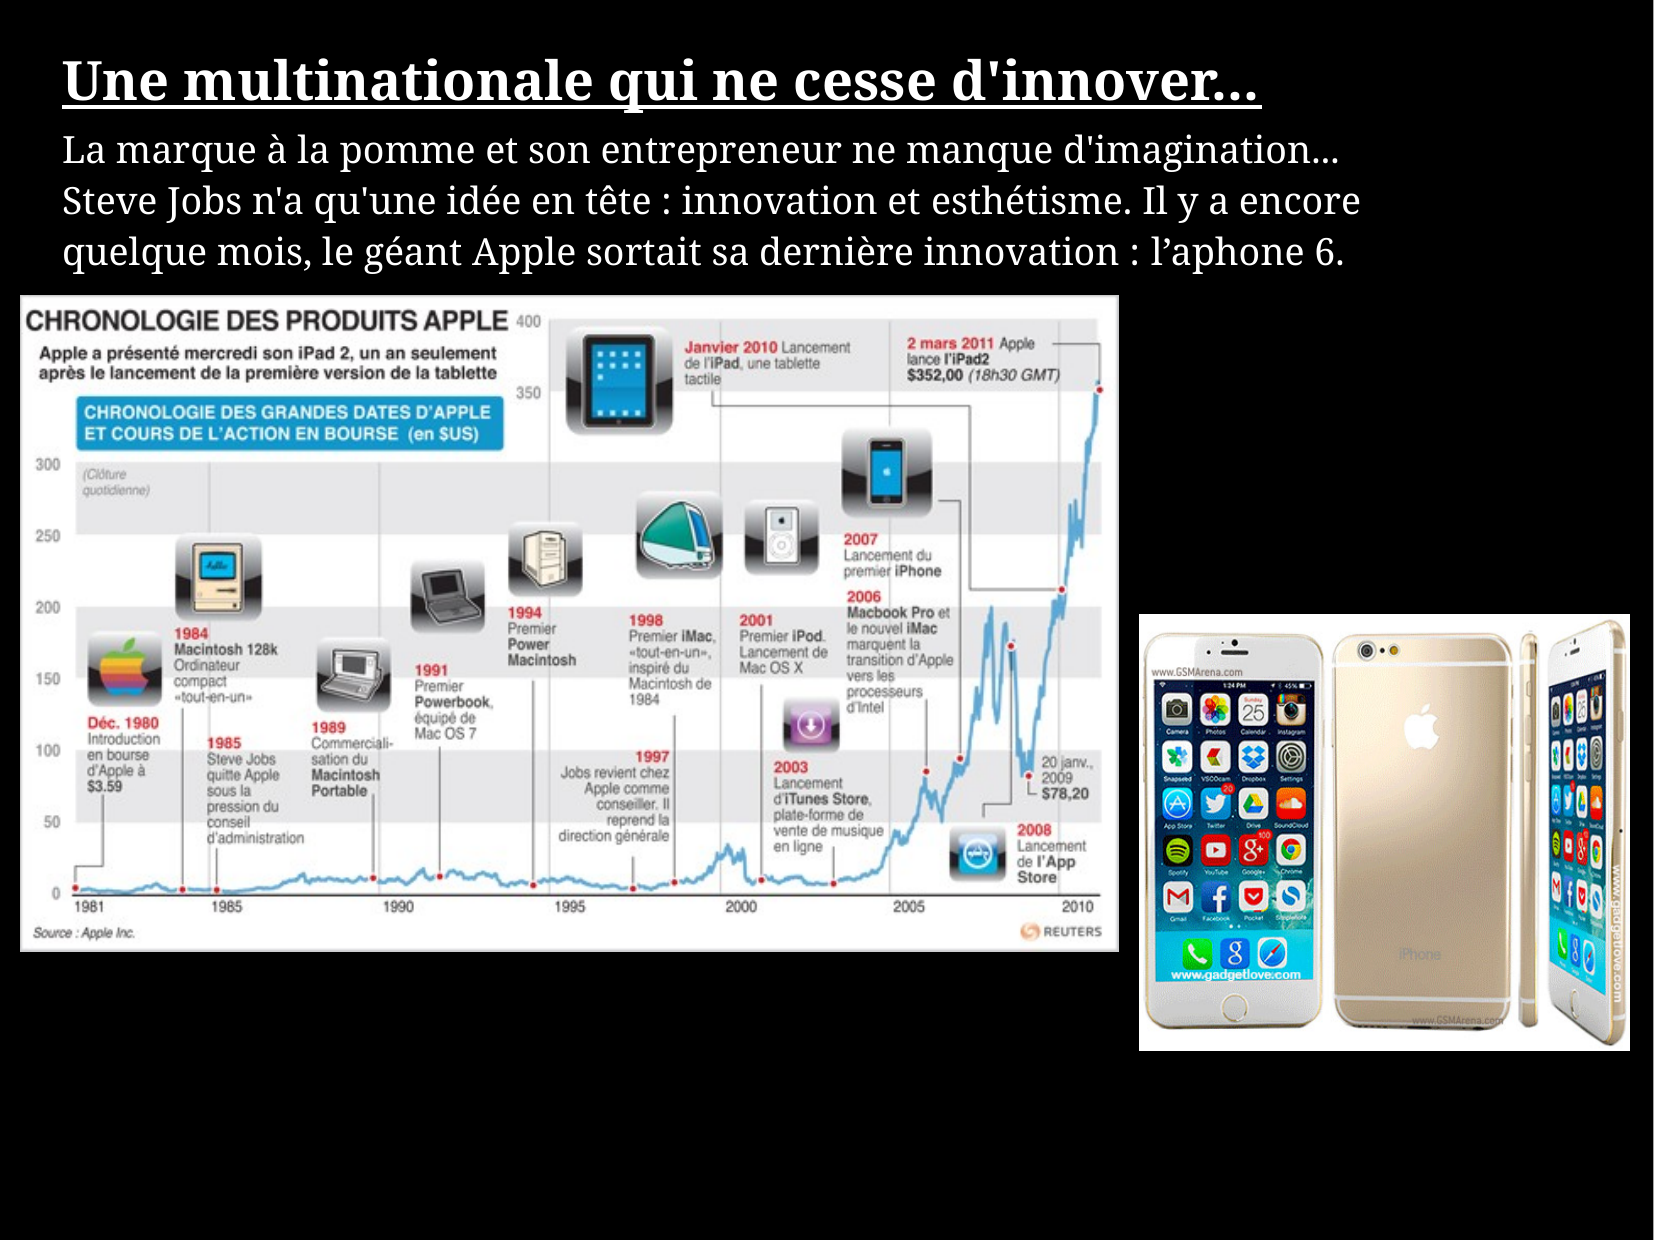

Une multinationale qui ne cesse d'innover...
La marque à la pomme et son entrepreneur ne manque d'imagination... Steve Jobs n'a qu'une idée en tête : innovation et esthétisme. Il y a encore quelque mois, le géant Apple sortait sa dernière innovation : l’aphone 6.